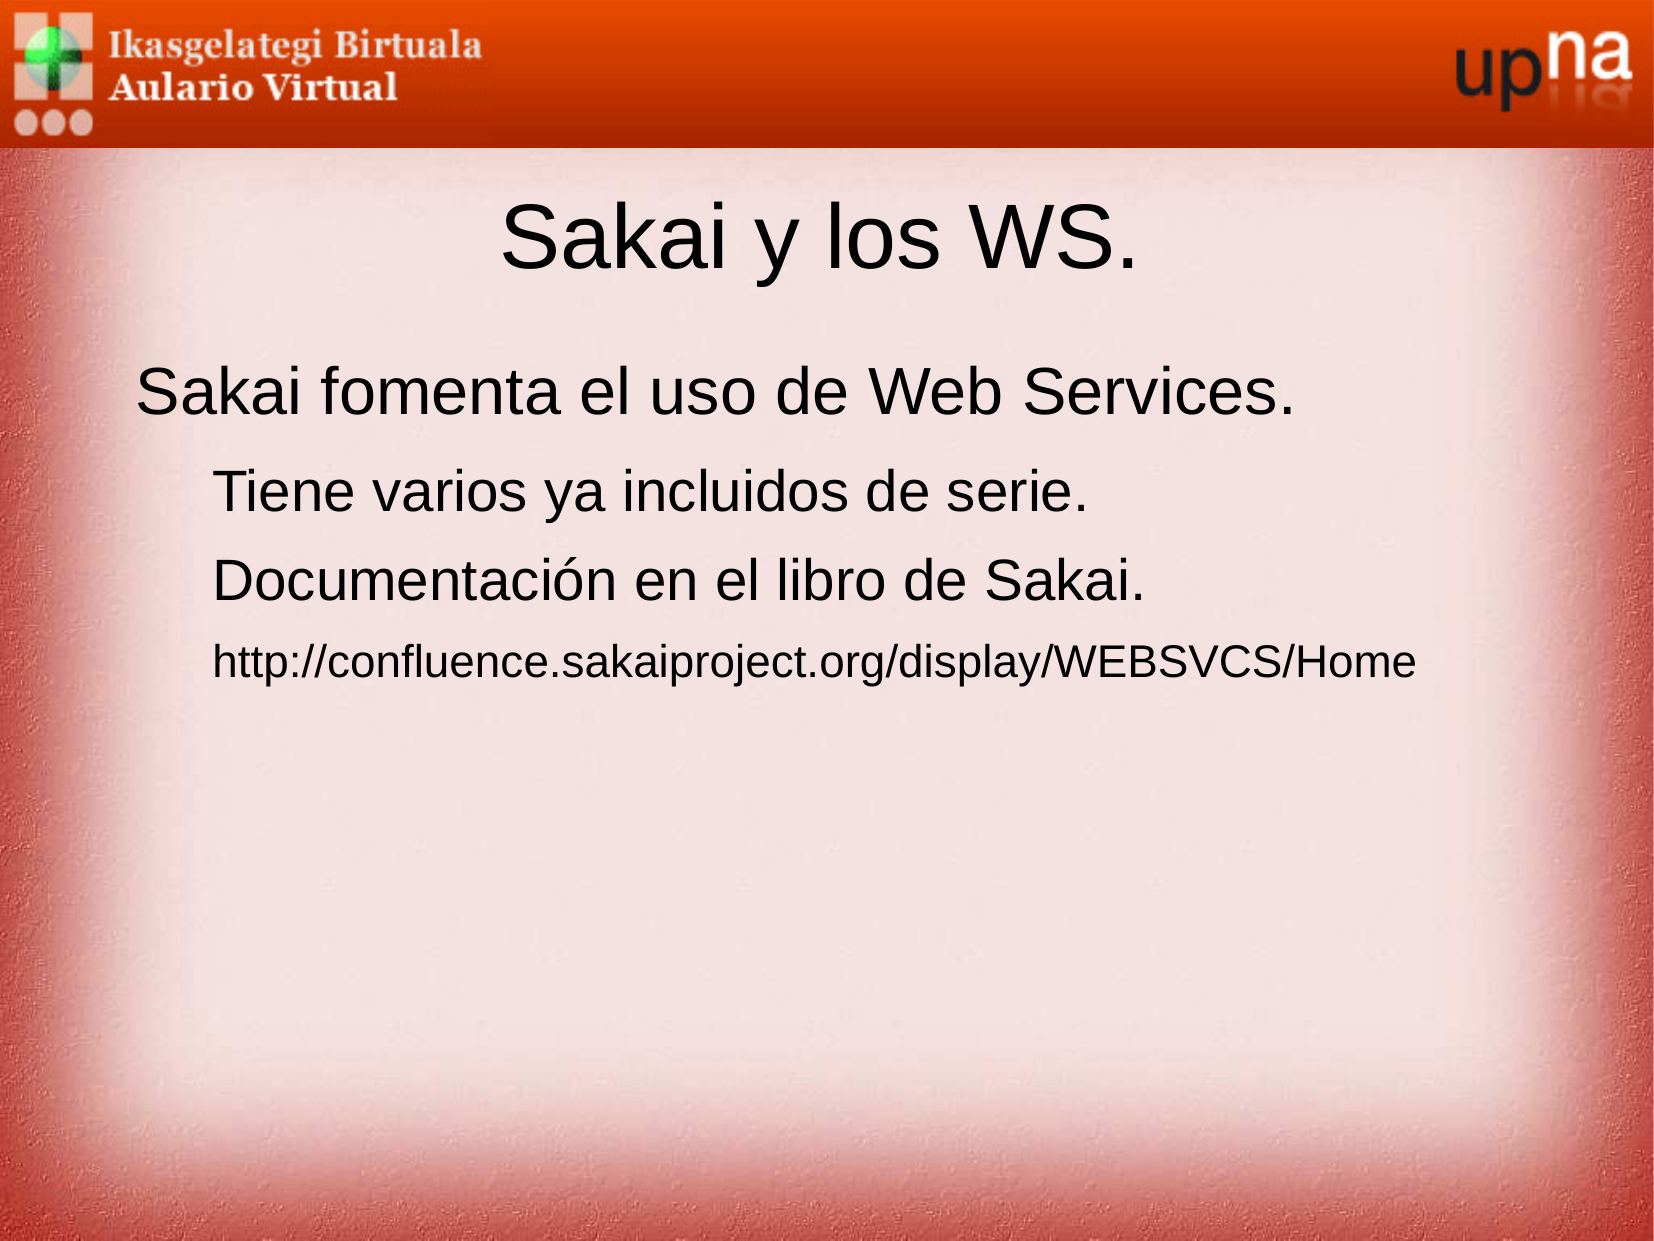

# Sakai y los WS.
Sakai fomenta el uso de Web Services.
Tiene varios ya incluidos de serie.
Documentación en el libro de Sakai.
http://confluence.sakaiproject.org/display/WEBSVCS/Home